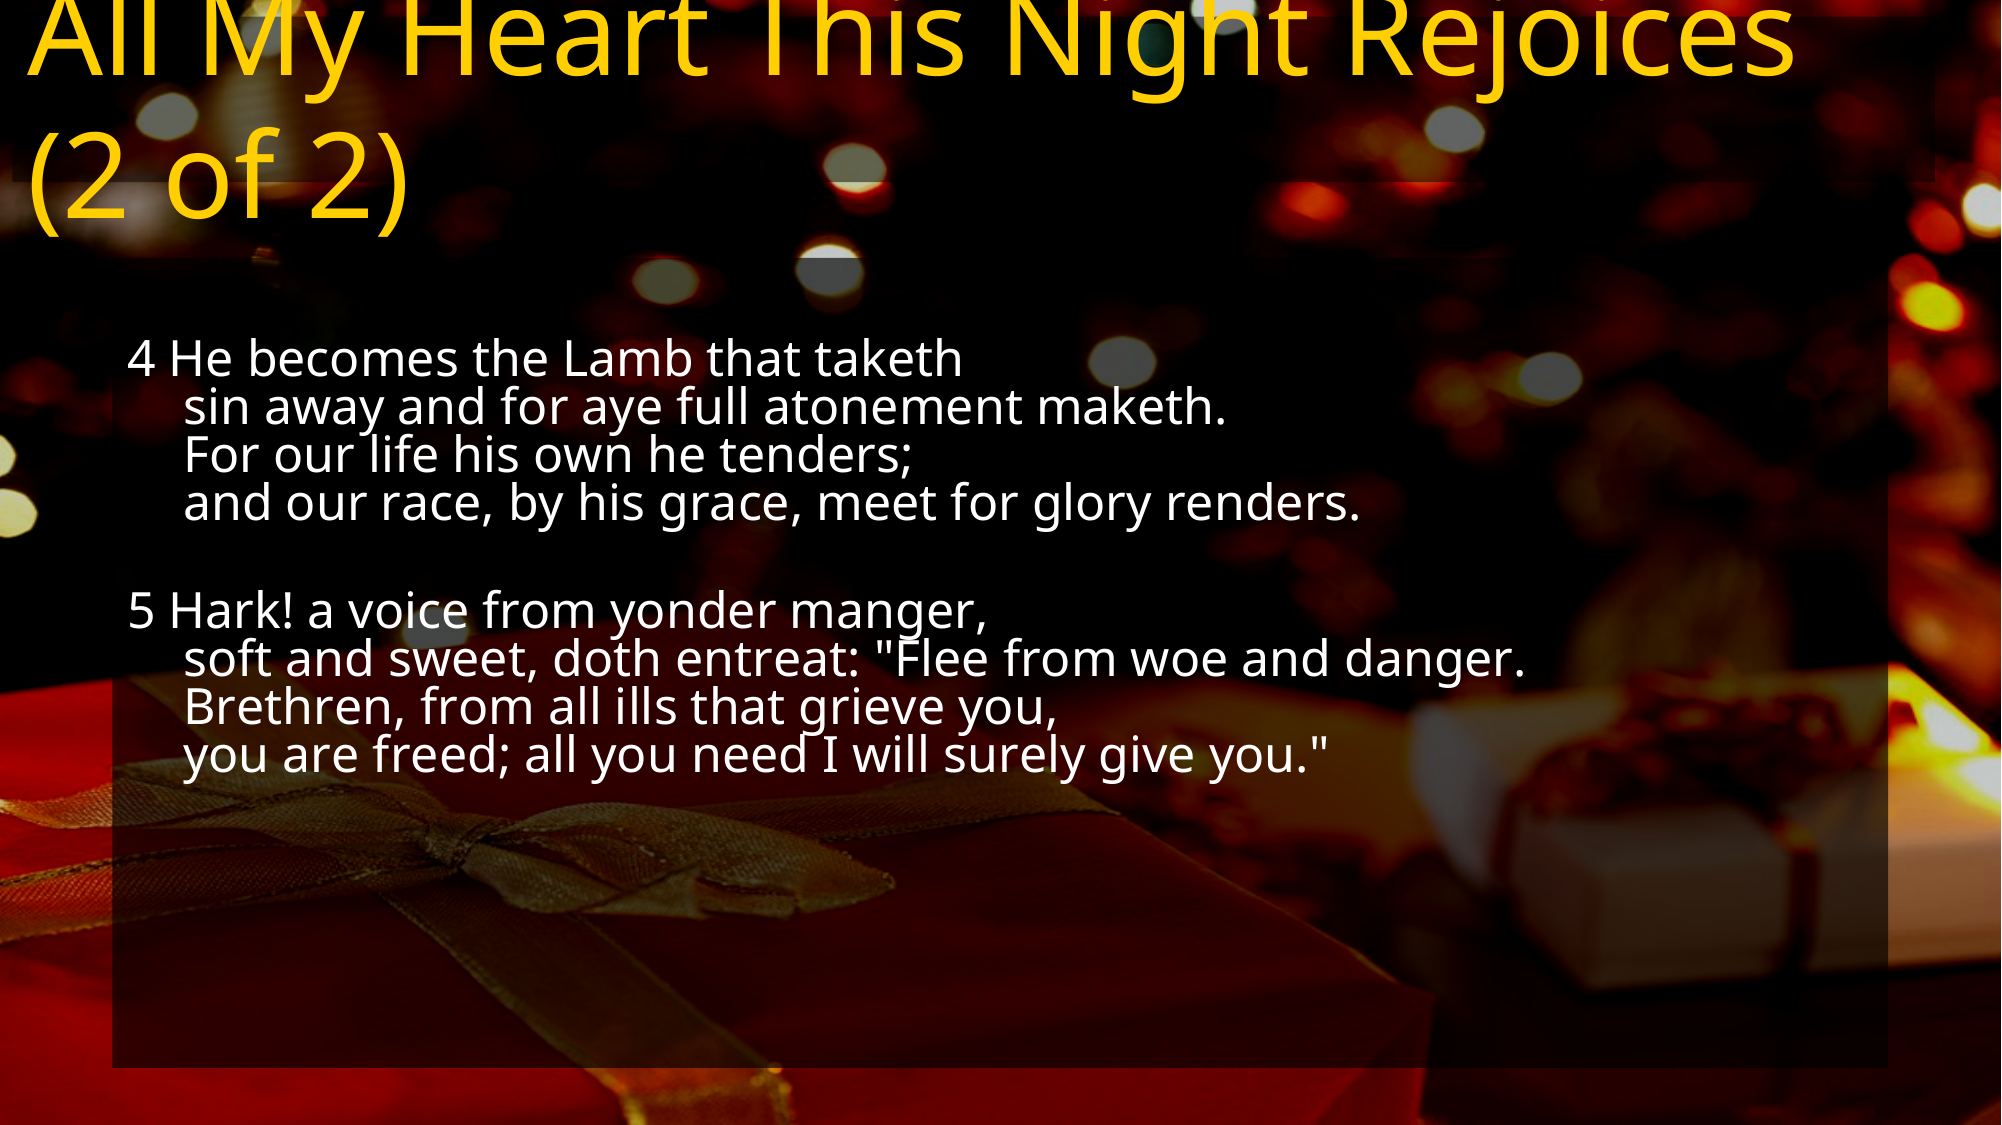

# All My Heart This Night Rejoices 	(2 of 2)
4 He becomes the Lamb that taketh
sin away and for aye full atonement maketh.
For our life his own he tenders;
and our race, by his grace, meet for glory renders.
5 Hark! a voice from yonder manger,
soft and sweet, doth entreat: "Flee from woe and danger.
Brethren, from all ills that grieve you,
you are freed; all you need I will surely give you."